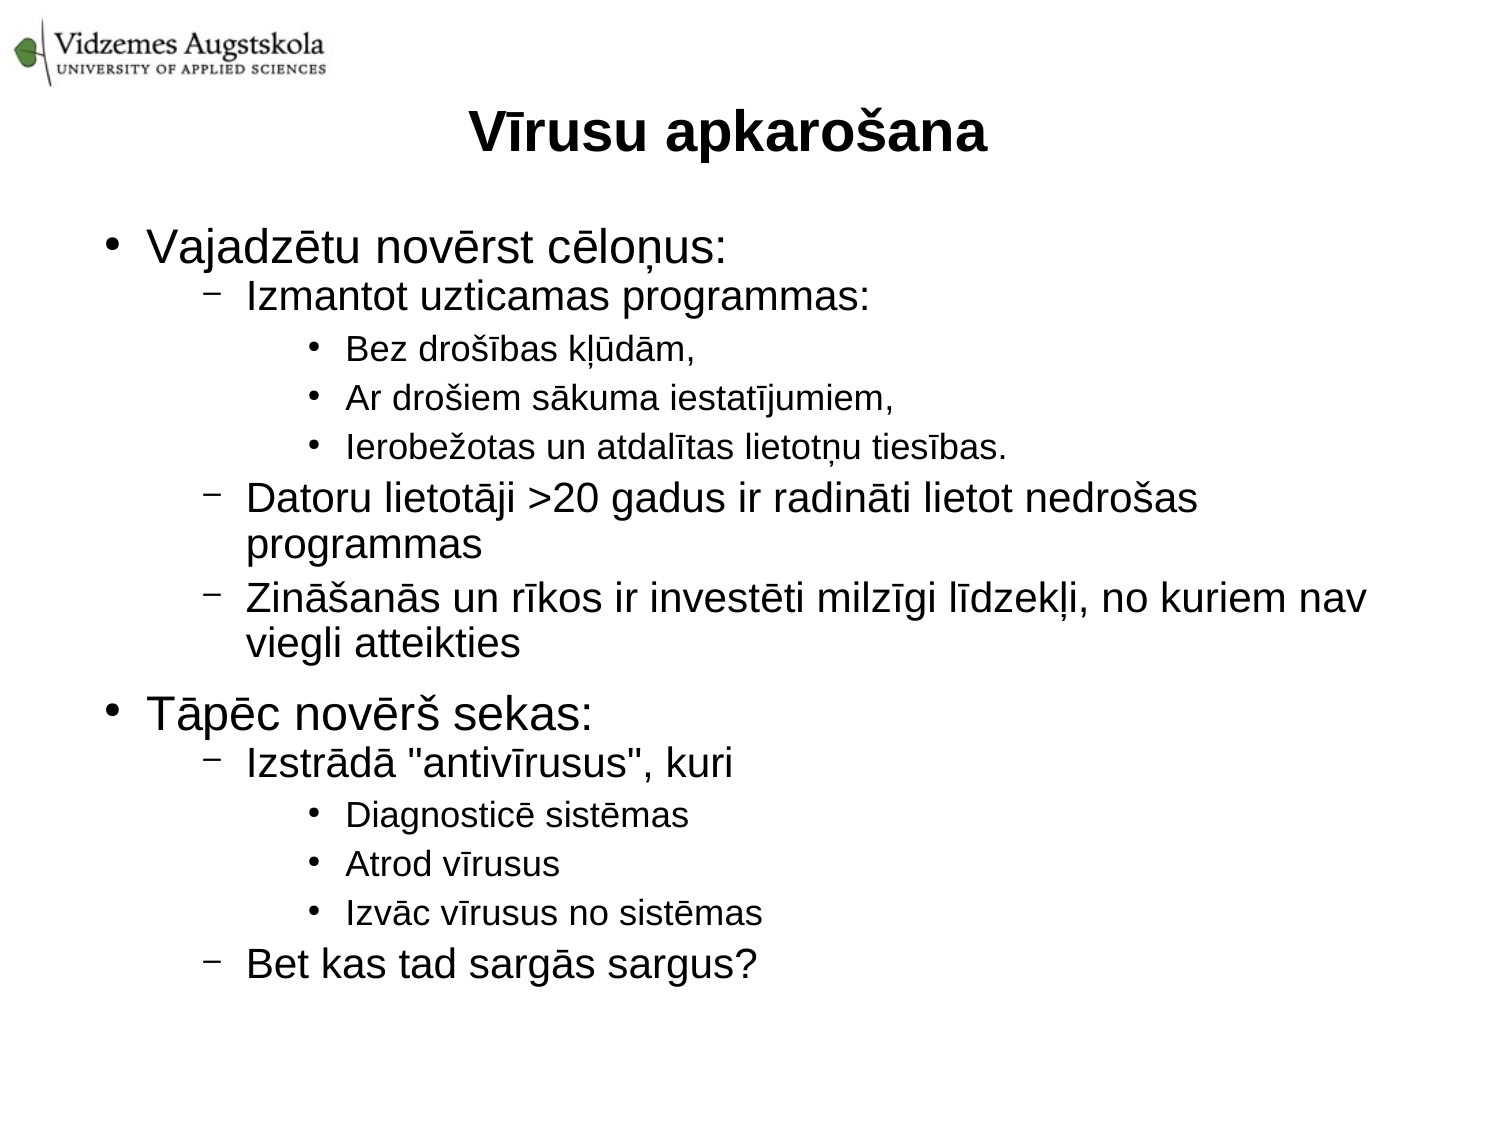

# Vīrusu apkarošana
Vajadzētu novērst cēloņus:
Izmantot uzticamas programmas:
Bez drošības kļūdām,
Ar drošiem sākuma iestatījumiem,
Ierobežotas un atdalītas lietotņu tiesības.
Datoru lietotāji >20 gadus ir radināti lietot nedrošas programmas
Zināšanās un rīkos ir investēti milzīgi līdzekļi, no kuriem nav viegli atteikties
Tāpēc novērš sekas:
Izstrādā "antivīrusus", kuri
Diagnosticē sistēmas
Atrod vīrusus
Izvāc vīrusus no sistēmas
Bet kas tad sargās sargus?